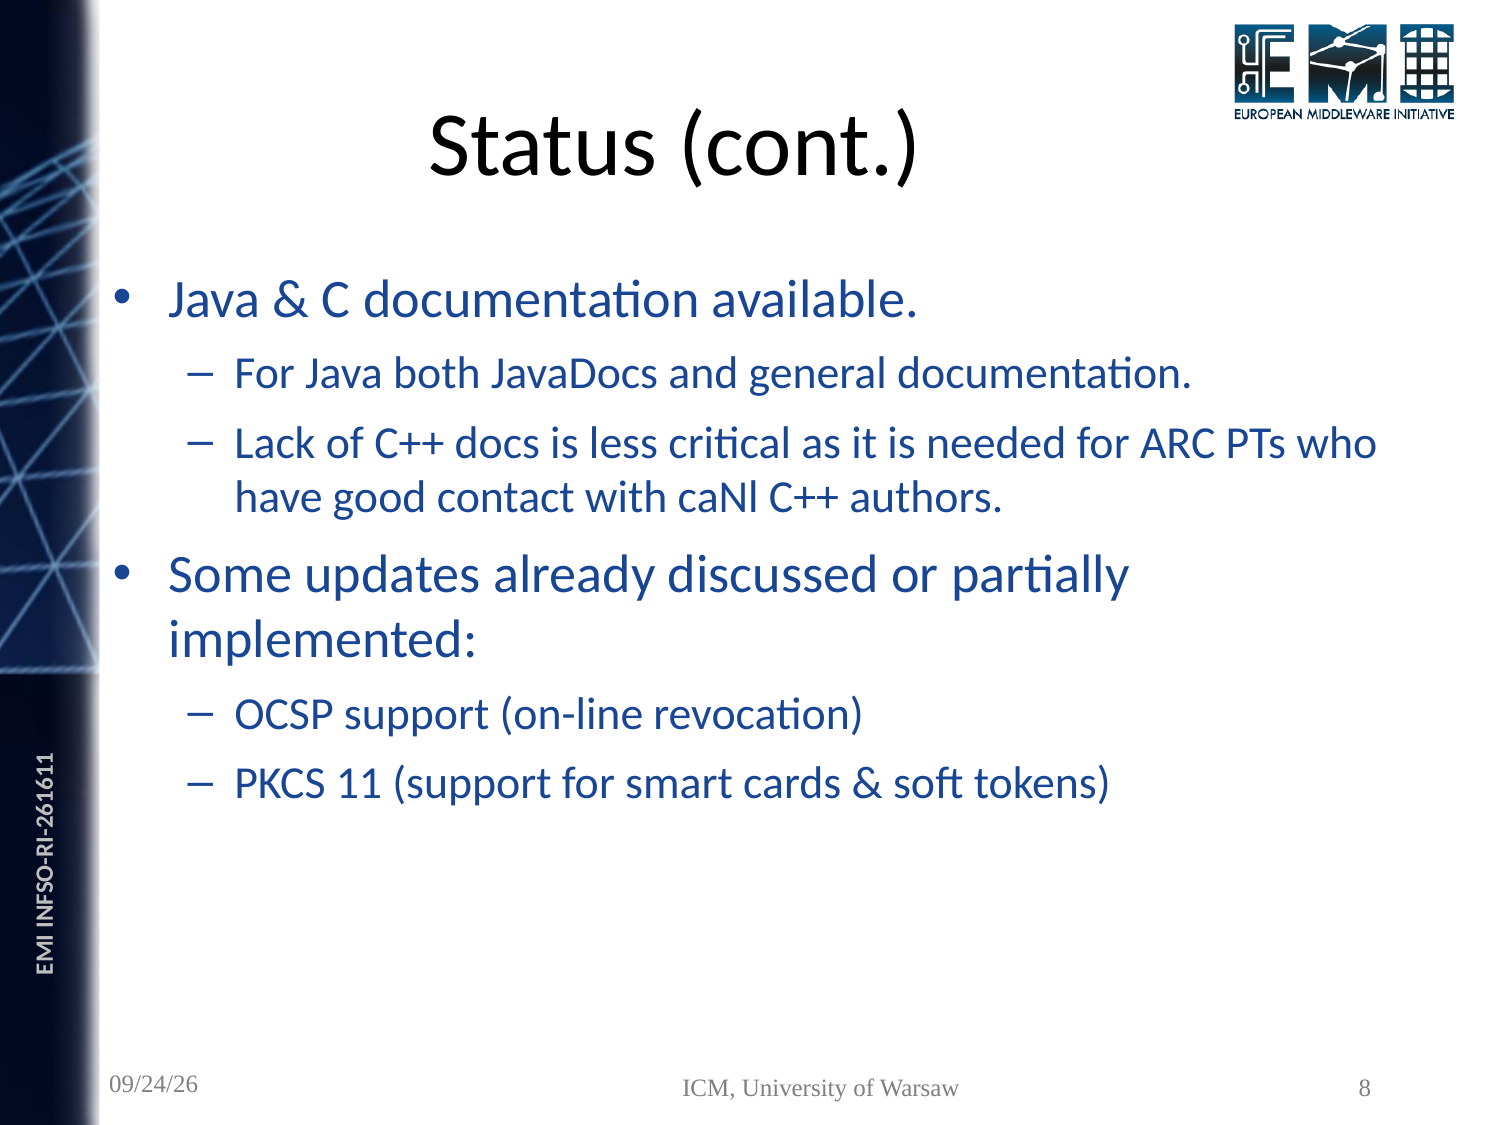

# Status (cont.)
Java & C documentation available.
For Java both JavaDocs and general documentation.
Lack of C++ docs is less critical as it is needed for ARC PTs who have good contact with caNl C++ authors.
Some updates already discussed or partially implemented:
OCSP support (on-line revocation)
PKCS 11 (support for smart cards & soft tokens)
8